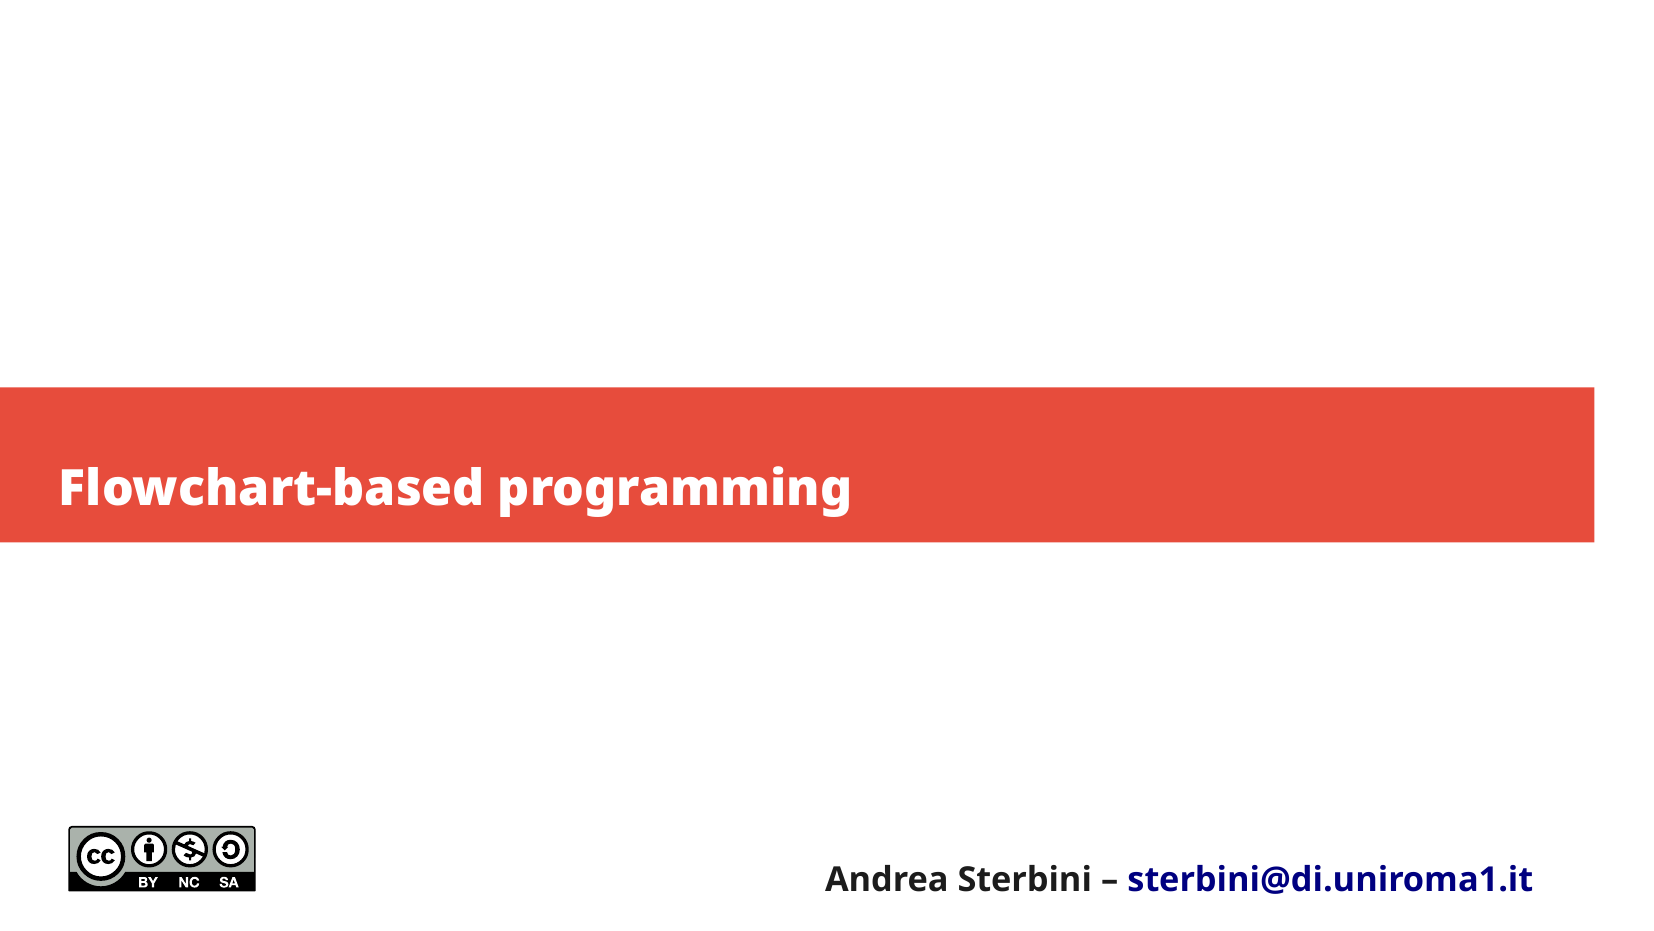

# Flowchart-based programming
									 Andrea Sterbini – sterbini@di.uniroma1.it